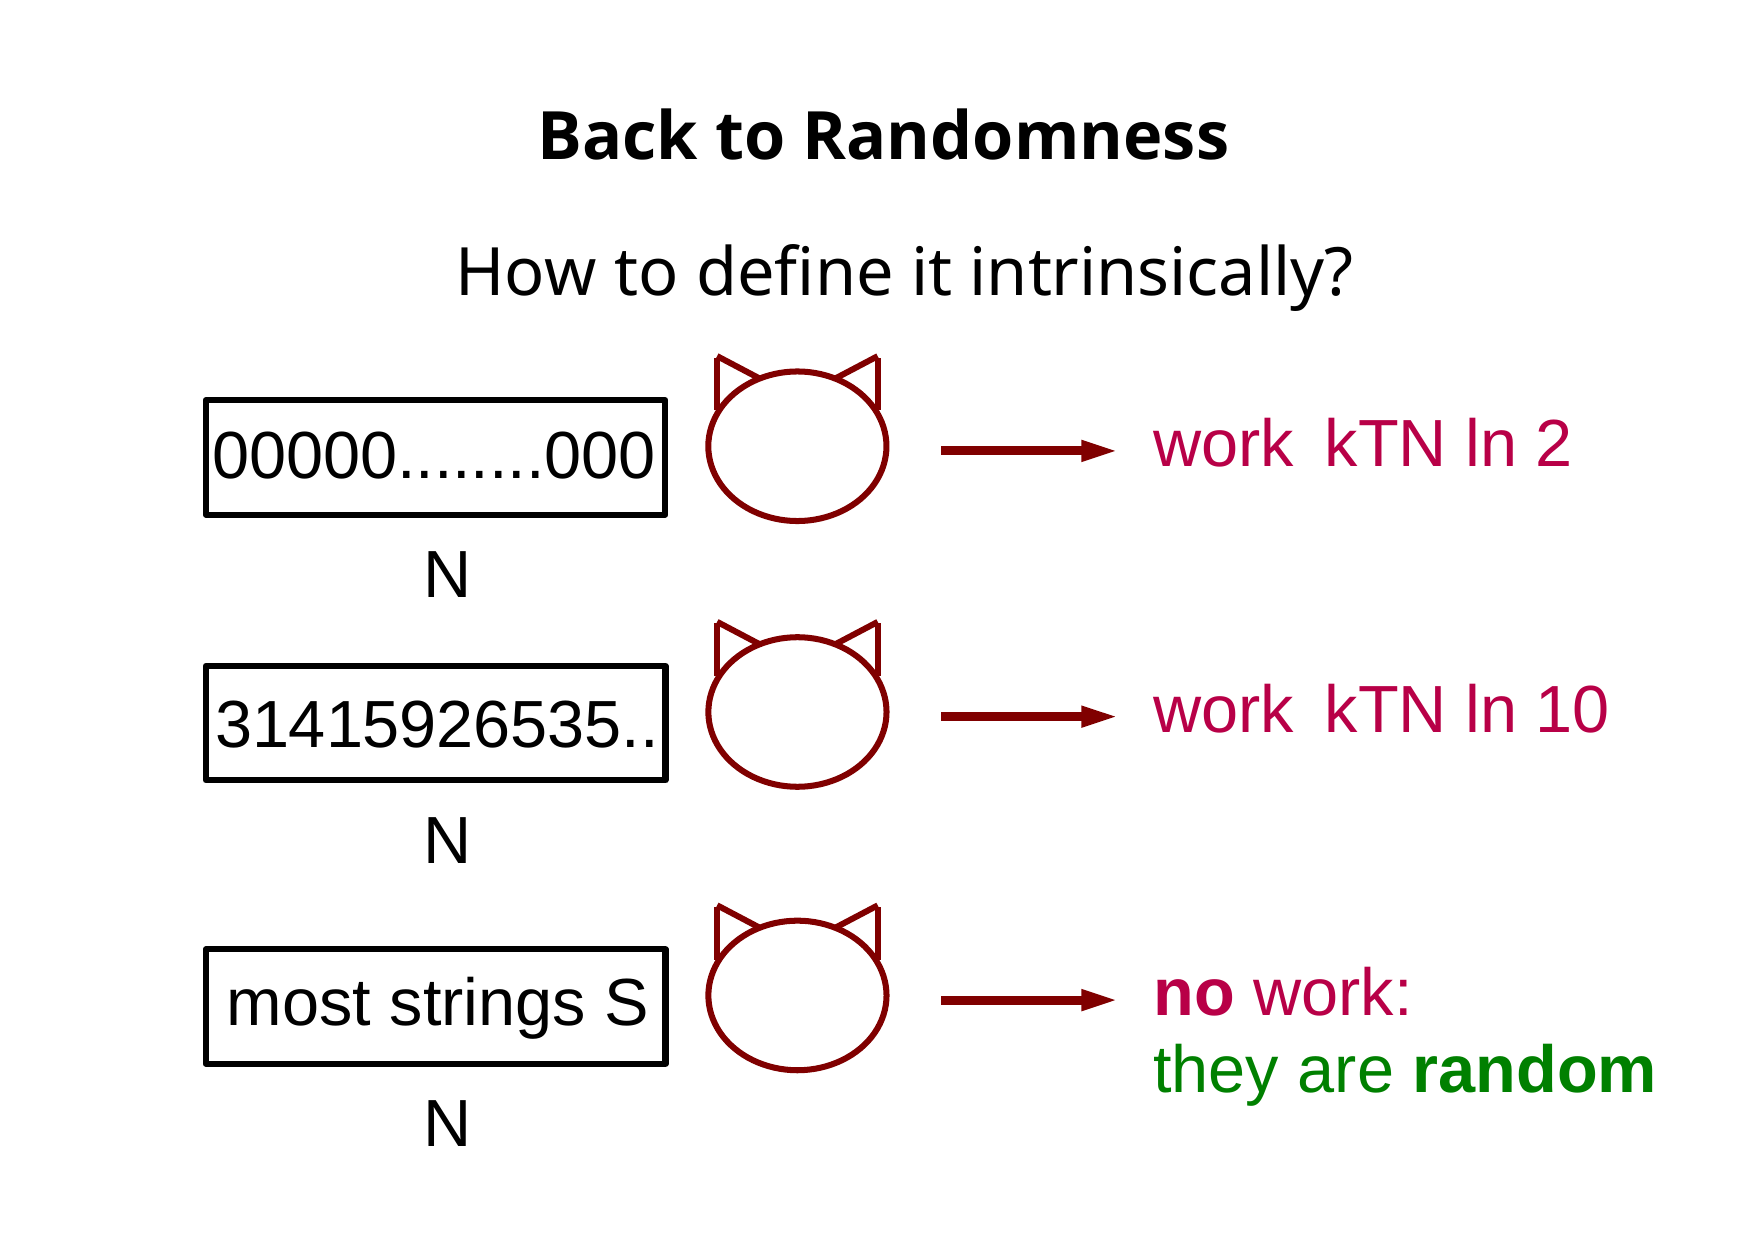

Back to Randomness
How to define it intrinsically?
work
kTN ln 2
00000........000
N
work
kTN ln 10
31415926535..
N
no work:
most strings S
they are random
N